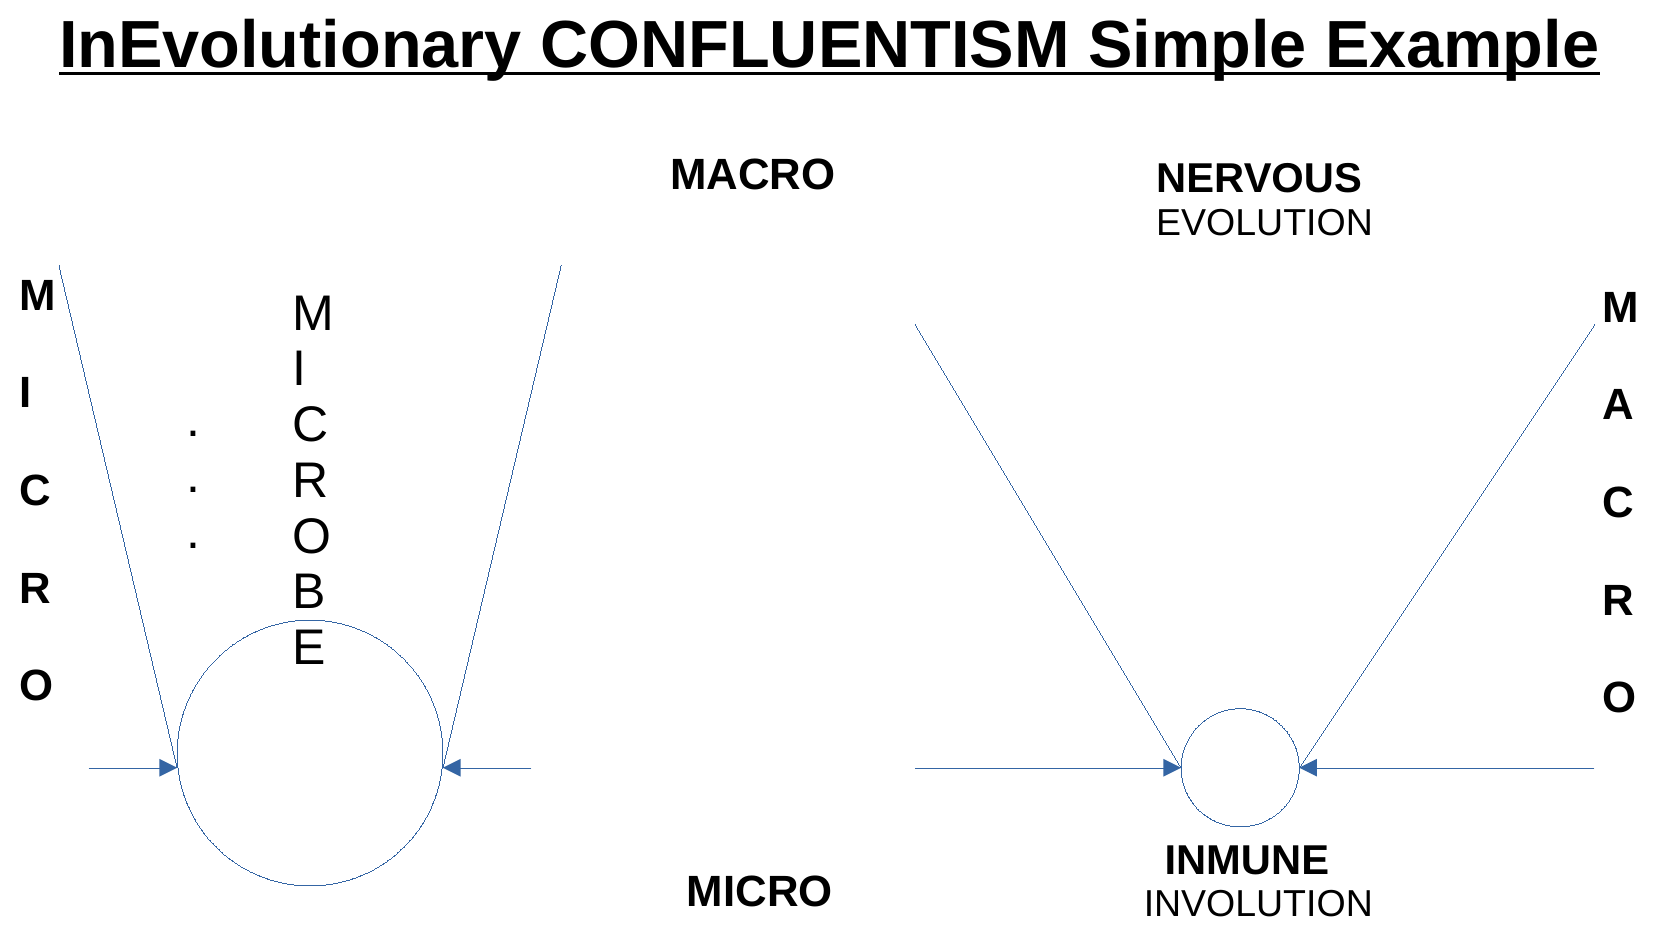

# InEvolutionary CONFLUENTISM Simple Example
MACRO
NERVOUS
EVOLUTION
M
I
C
R
O
M
A
C
R
O
M
I
C
R
O
B
E
.
.
.
 INMUNE INVOLUTION
MICRO